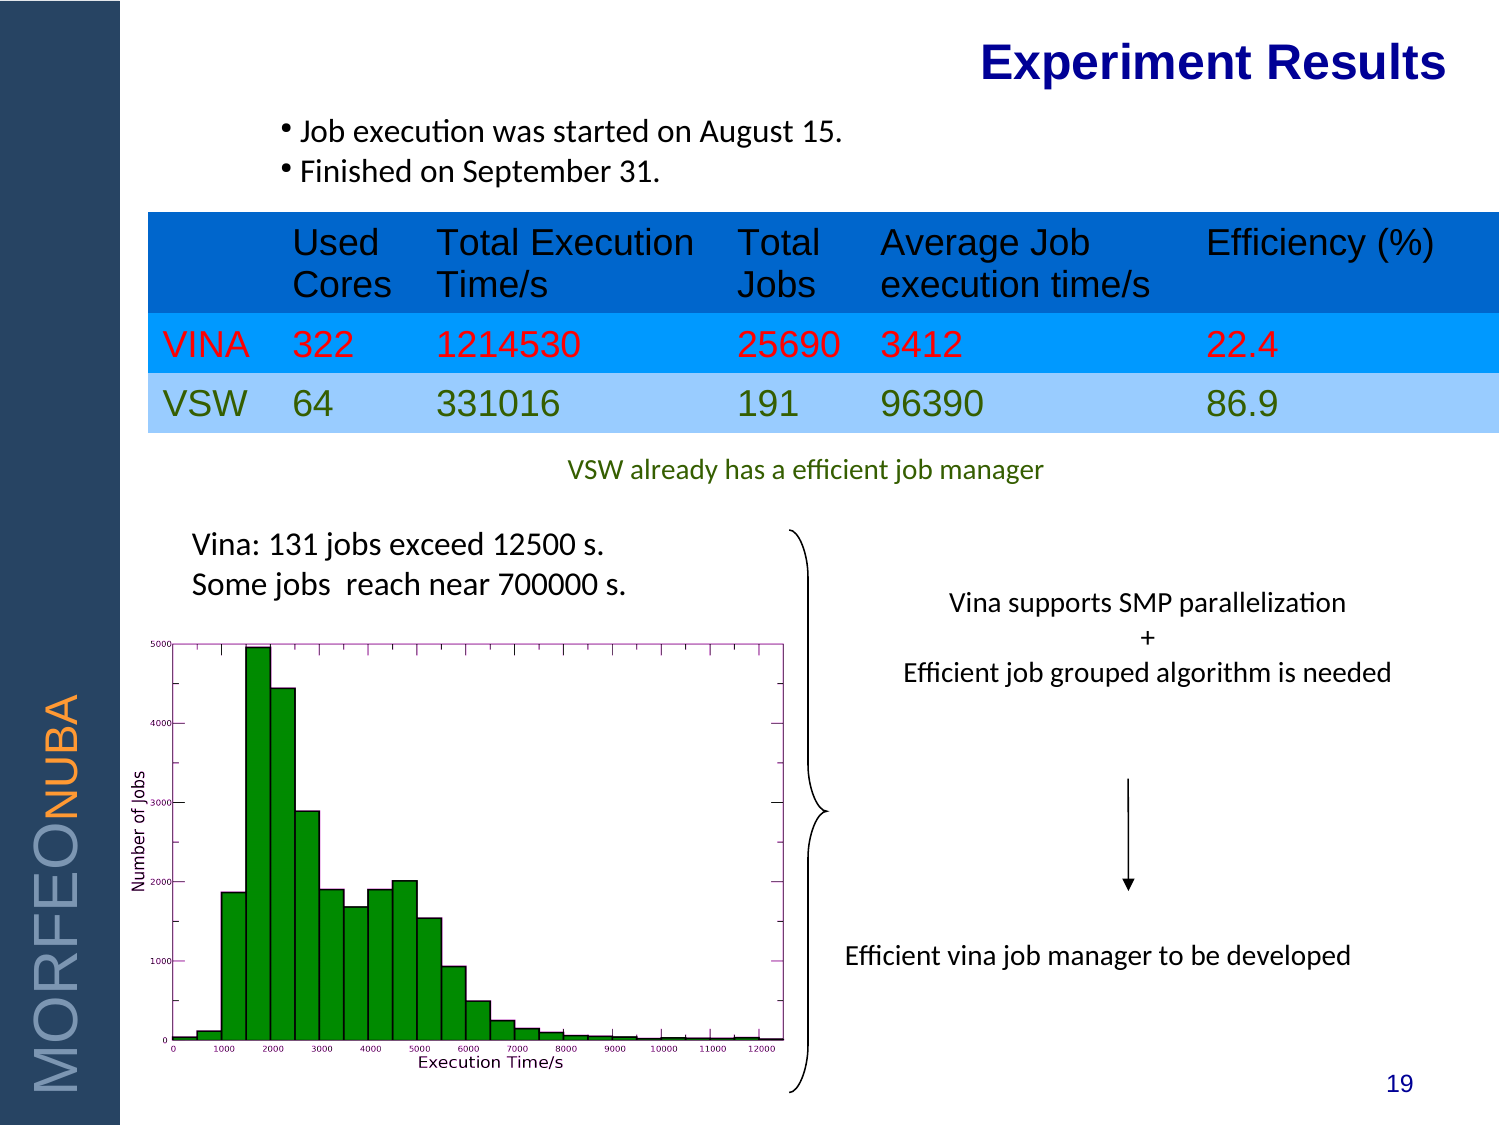

Experiment Results
 Job execution was started on August 15.
 Finished on September 31.
| | Used Cores | Total Execution Time/s | Total Jobs | Average Job execution time/s | Efficiency (%) |
| --- | --- | --- | --- | --- | --- |
| VINA | 322 | 1214530 | 25690 | 3412 | 22.4 |
| VSW | 64 | 331016 | 191 | 96390 | 86.9 |
VSW already has a efficient job manager
Vina: 131 jobs exceed 12500 s.
Some jobs reach near 700000 s.
Vina supports SMP parallelization
+
Efficient job grouped algorithm is needed
Efficient vina job manager to be developed